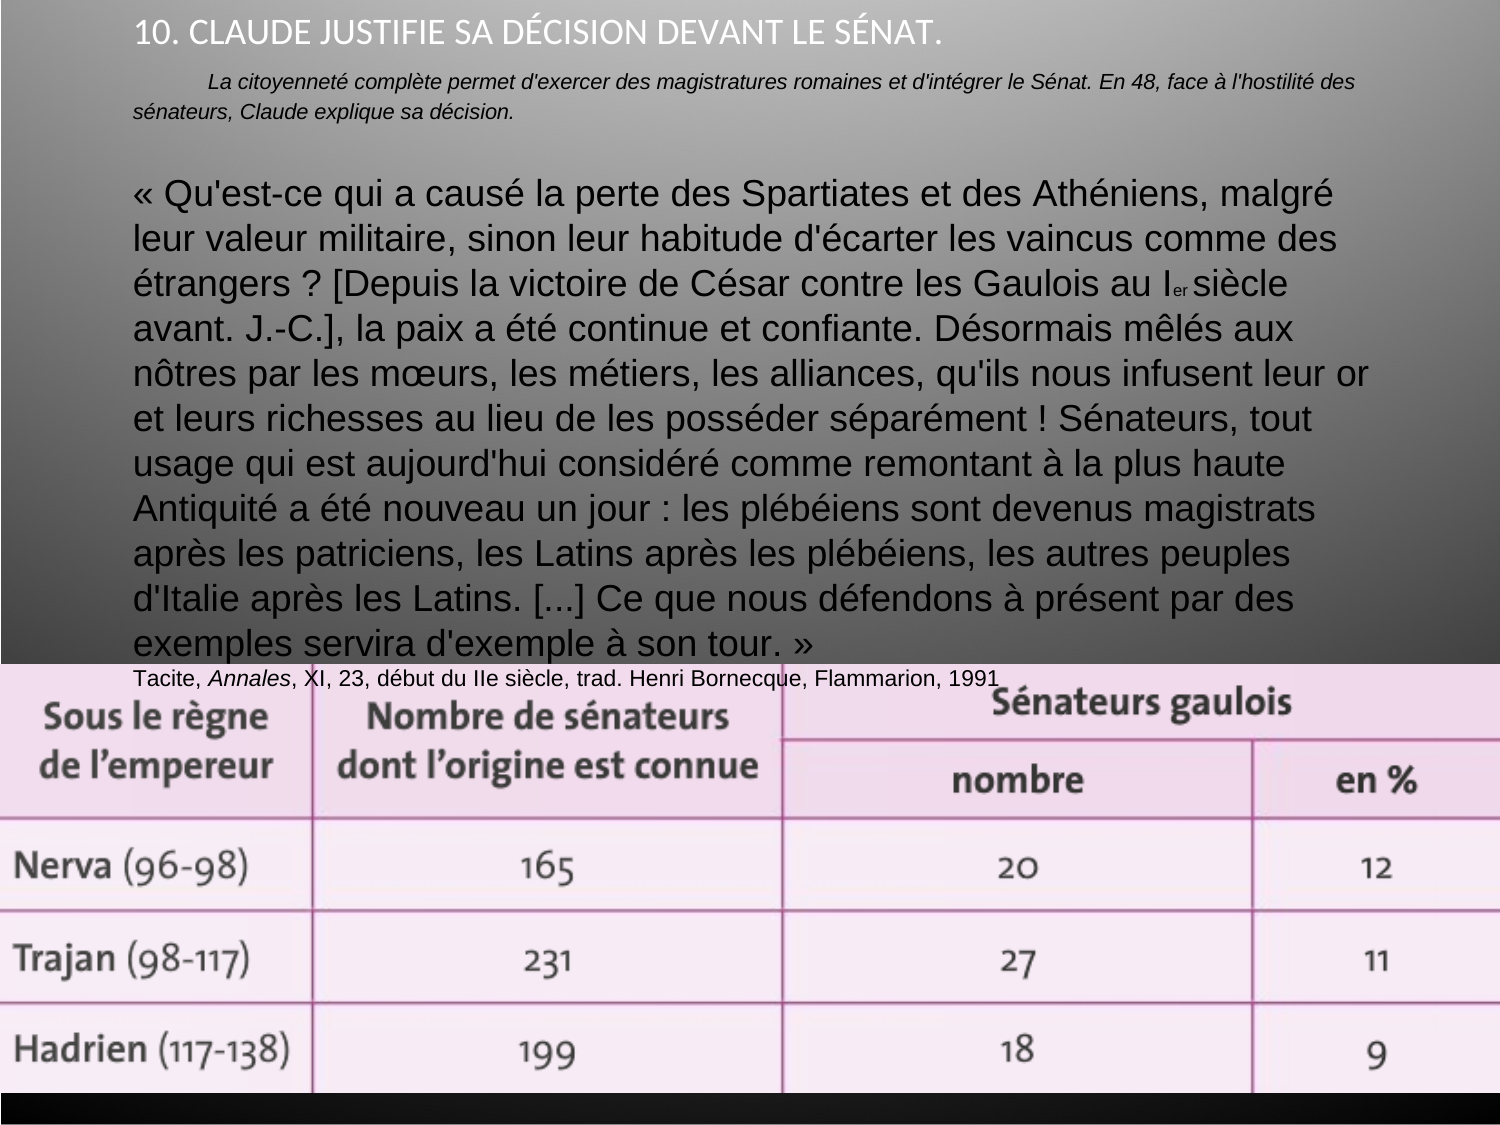

10. CLAUDE JUSTIFIE SA DÉCISION DEVANT LE SÉNAT.
	La citoyenneté complète permet d'exercer des magistratures romaines et d'intégrer le Sénat. En 48, face à l'hostilité des sénateurs, Claude explique sa décision.
« Qu'est-ce qui a causé la perte des Spartiates et des Athéniens, malgré leur valeur militaire, sinon leur habitude d'écarter les vaincus comme des étrangers ? [Depuis la victoire de César contre les Gaulois au Ier siècle avant. J.-C.], la paix a été continue et confiante. Désormais mêlés aux nôtres par les mœurs, les métiers, les alliances, qu'ils nous infusent leur or et leurs richesses au lieu de les posséder séparément ! Sénateurs, tout usage qui est aujourd'hui considéré comme remontant à la plus haute Antiquité a été nouveau un jour : les plébéiens sont devenus magistrats après les patriciens, les Latins après les plébéiens, les autres peuples d'Italie après les Latins. [...] Ce que nous défendons à présent par des exemples servira d'exemple à son tour. »
Tacite, Annales, XI, 23, début du IIe siècle, trad. Henri Bornecque, Flammarion, 1991